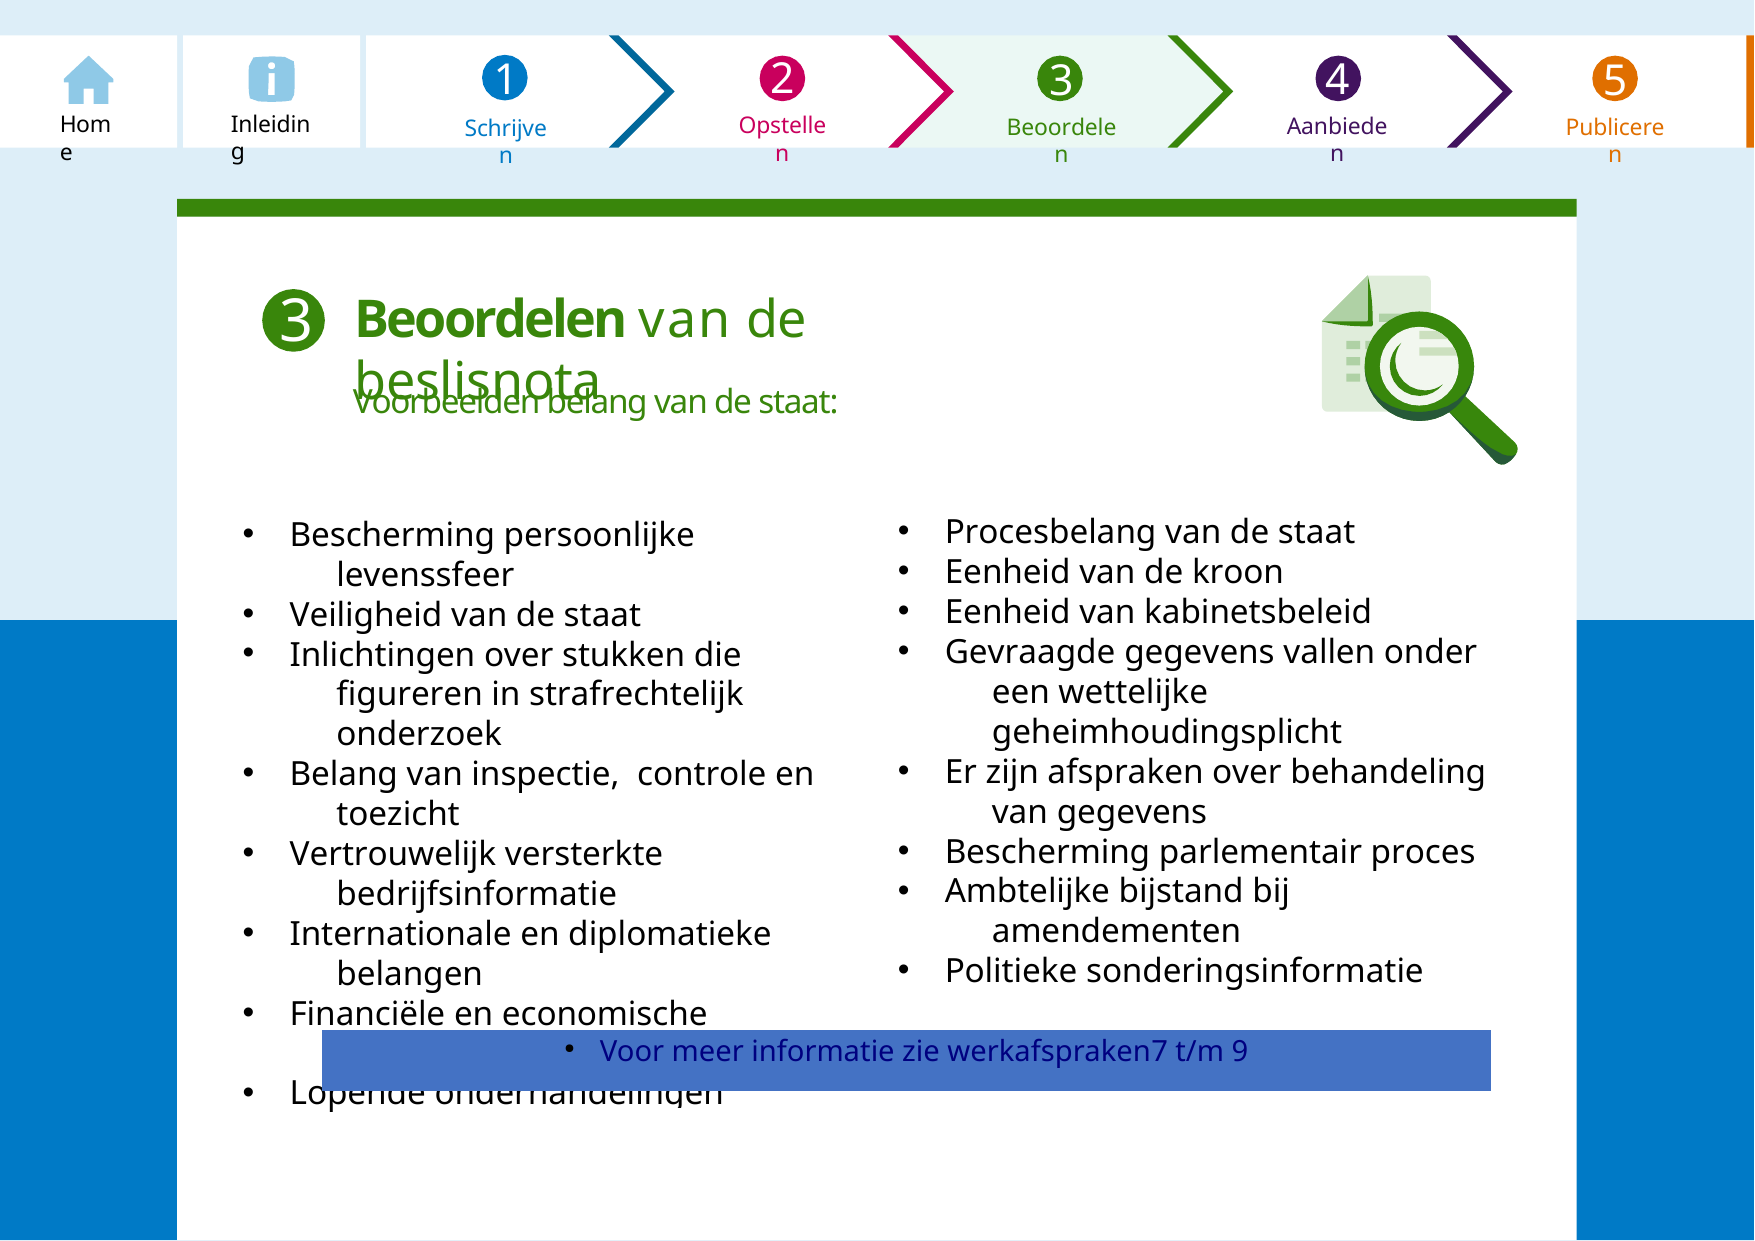

1
Schrijven
2
Opstellen
4
Aanbieden
3
Beoordelen
5
Publiceren
Inleiding
Home
3
Beoordelen van de beslisnota
Voorbeelden belang van de staat:
Procesbelang van de staat
Eenheid van de kroon
Eenheid van kabinetsbeleid
Gevraagde gegevens vallen onder een wettelijke geheimhoudingsplicht
Er zijn afspraken over behandeling van gegevens
Bescherming parlementair proces
Ambtelijke bijstand bij amendementen
Politieke sonderingsinformatie
Bescherming persoonlijke levenssfeer
Veiligheid van de staat
Inlichtingen over stukken die figureren in strafrechtelijk onderzoek
Belang van inspectie, controle en toezicht
Vertrouwelijk versterkte bedrijfsinformatie
Internationale en diplomatieke belangen
Financiële en economische belangen
Lopende onderhandelingen
| Voor meer informatie zie werkafspraken7 t/m 9 |
| --- |
< Vorige pagina
Volgende pagina >